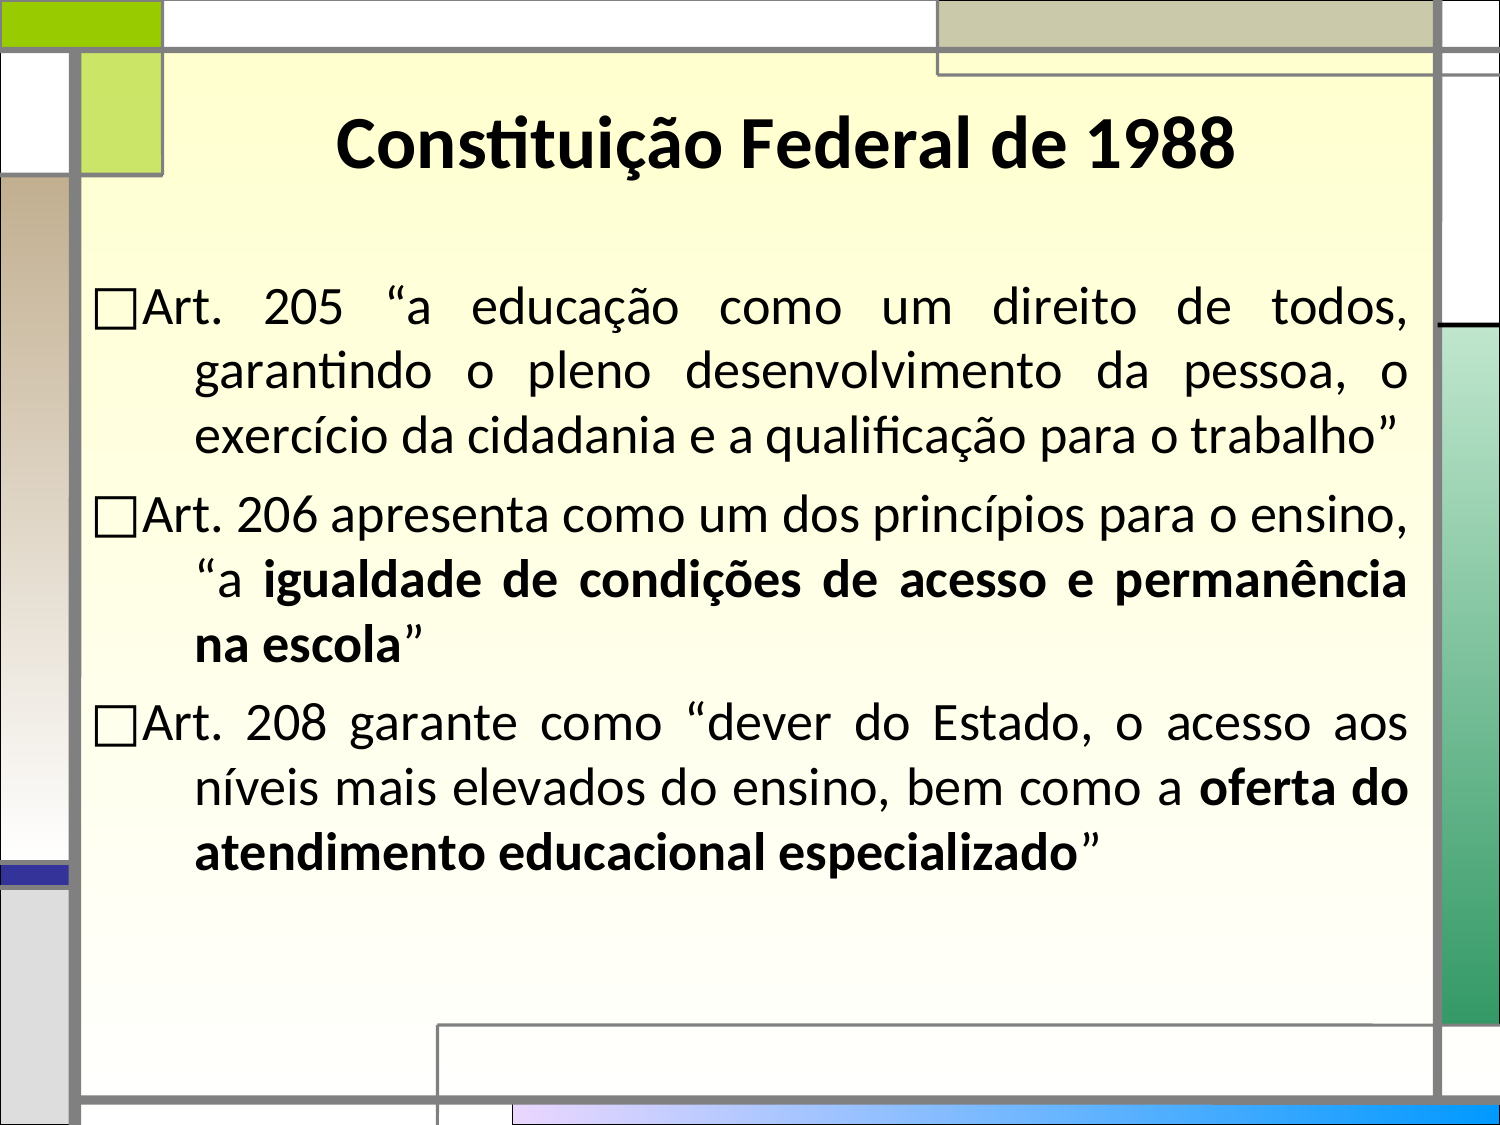

# Constituição Federal de 1988
Art. 205 “a educação como um direito de todos, garantindo o pleno desenvolvimento da pessoa, o exercício da cidadania e a qualificação para o trabalho”
Art. 206 apresenta como um dos princípios para o ensino, “a igualdade de condições de acesso e permanência na escola”
Art. 208 garante como “dever do Estado, o acesso aos níveis mais elevados do ensino, bem como a oferta do atendimento educacional especializado”